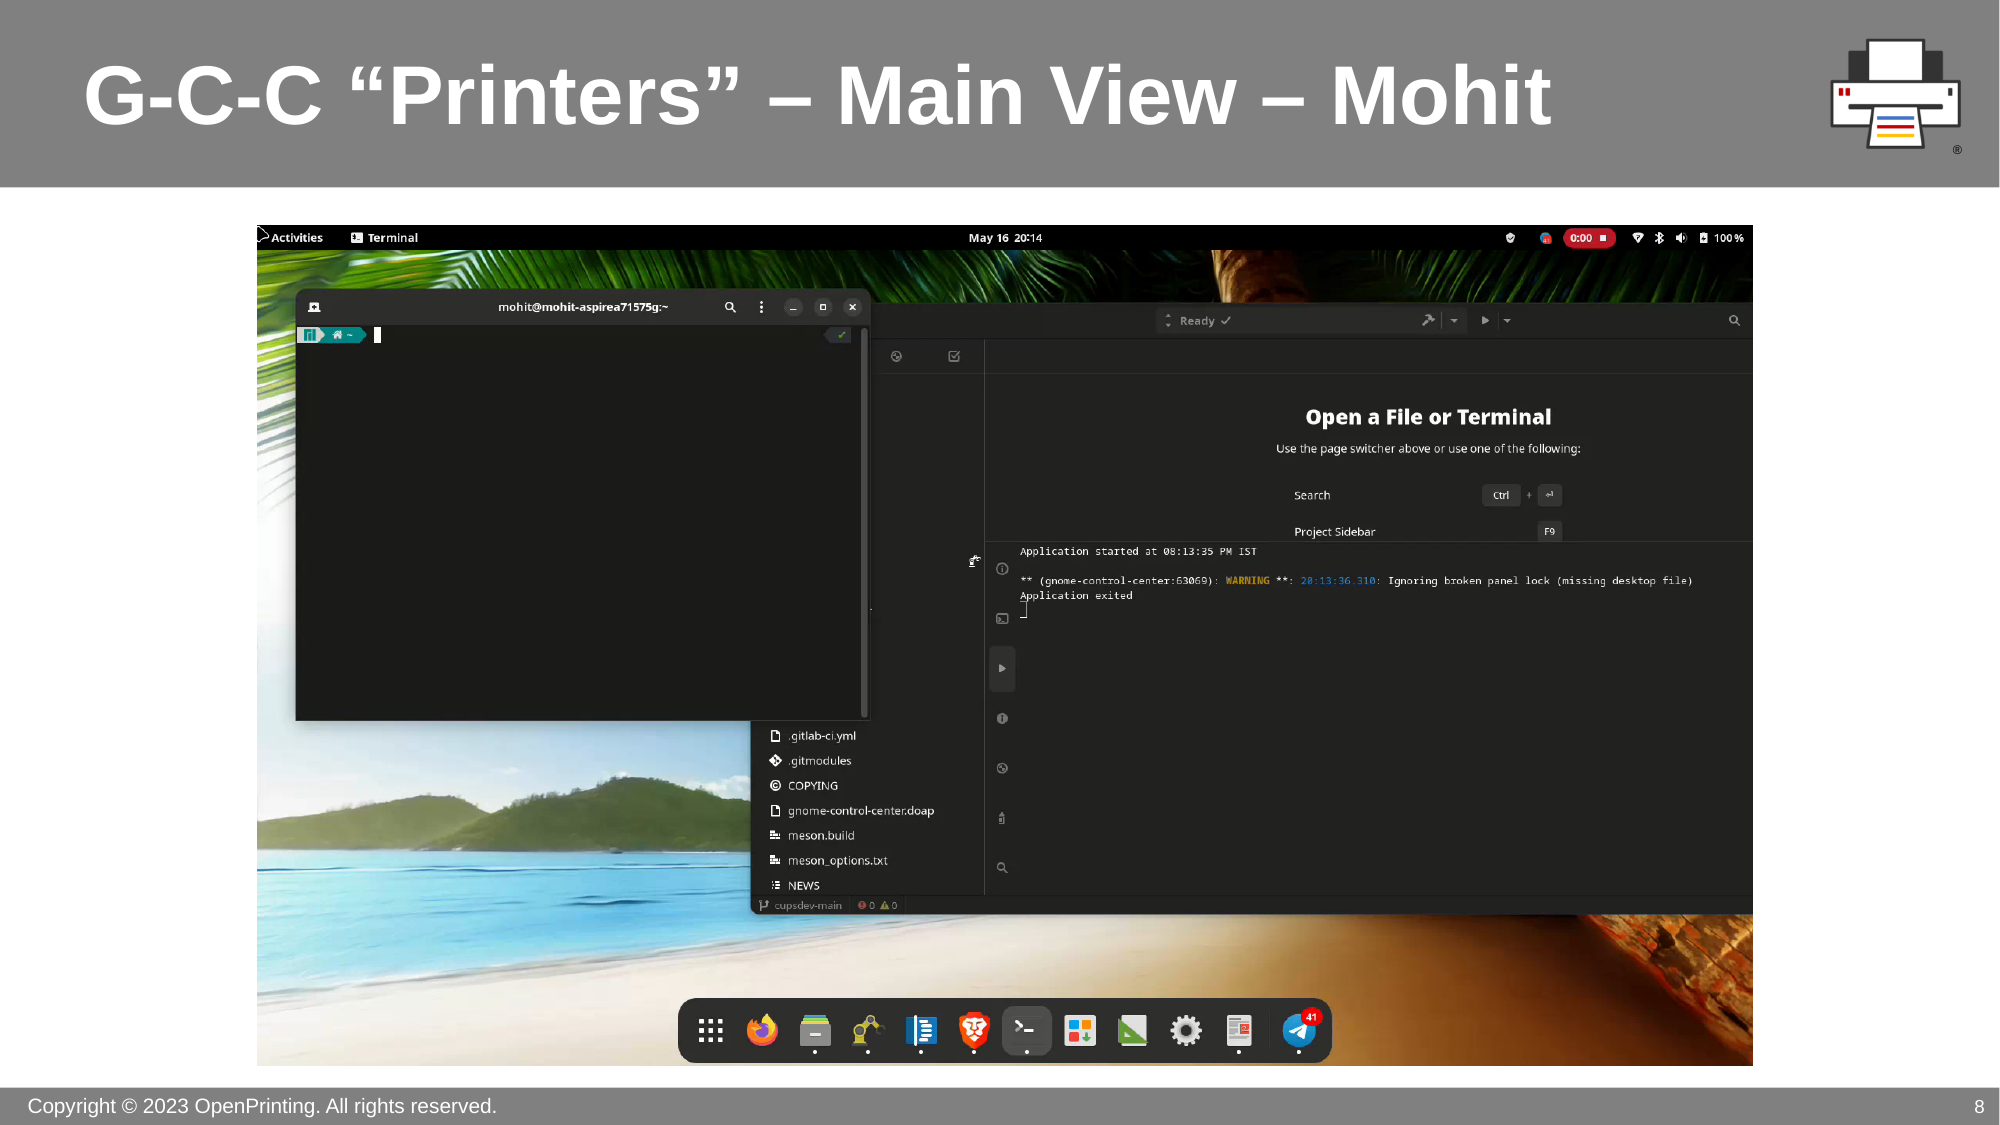

# G-C-C “Printers” – Main View – Mohit